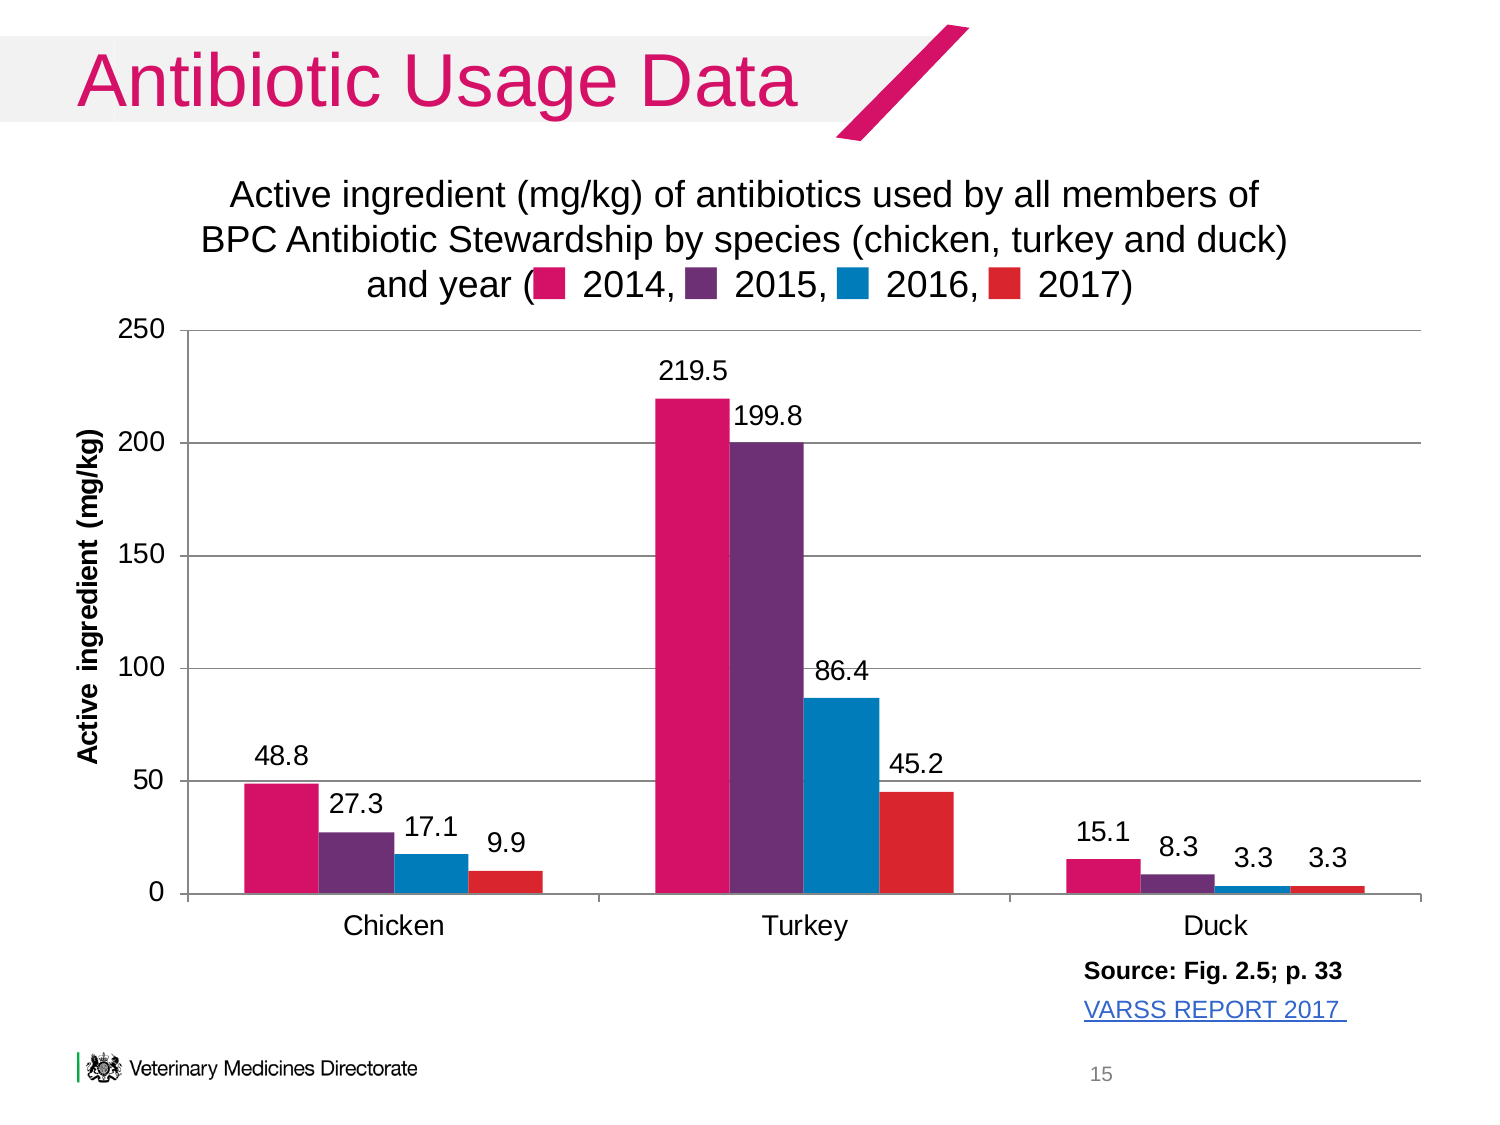

# Antibiotic Usage Data
Active ingredient (mg/kg) of antibiotics used by all members of
BPC Antibiotic Stewardship by species (chicken, turkey and duck)
and year ( 2014,  2015,  2016,  2017)
Source: Fig. 2.5; p. 33
VARSS REPORT 2017
2